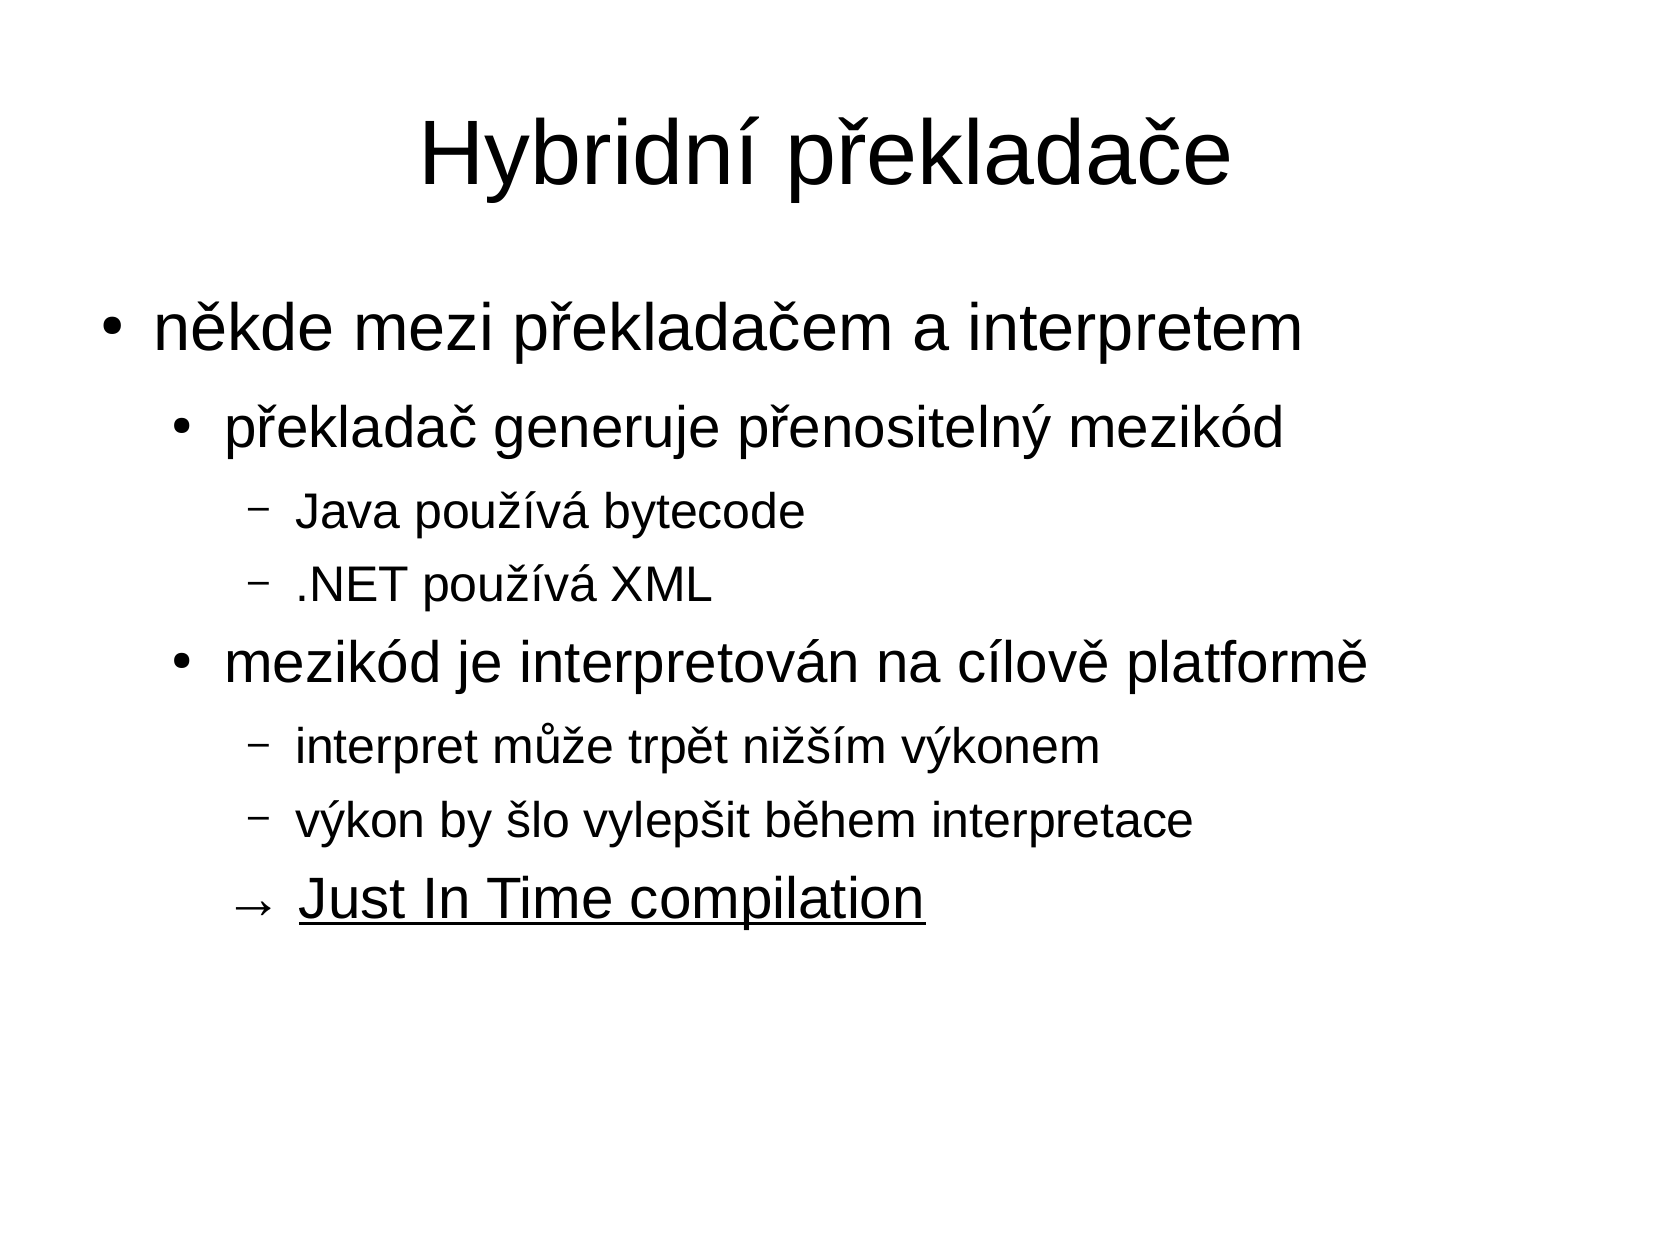

# Hybridní překladače
někde mezi překladačem a interpretem
překladač generuje přenositelný mezikód
Java používá bytecode
.NET používá XML
mezikód je interpretován na cílově platformě
interpret může trpět nižším výkonem
výkon by šlo vylepšit během interpretace
→ Just In Time compilation